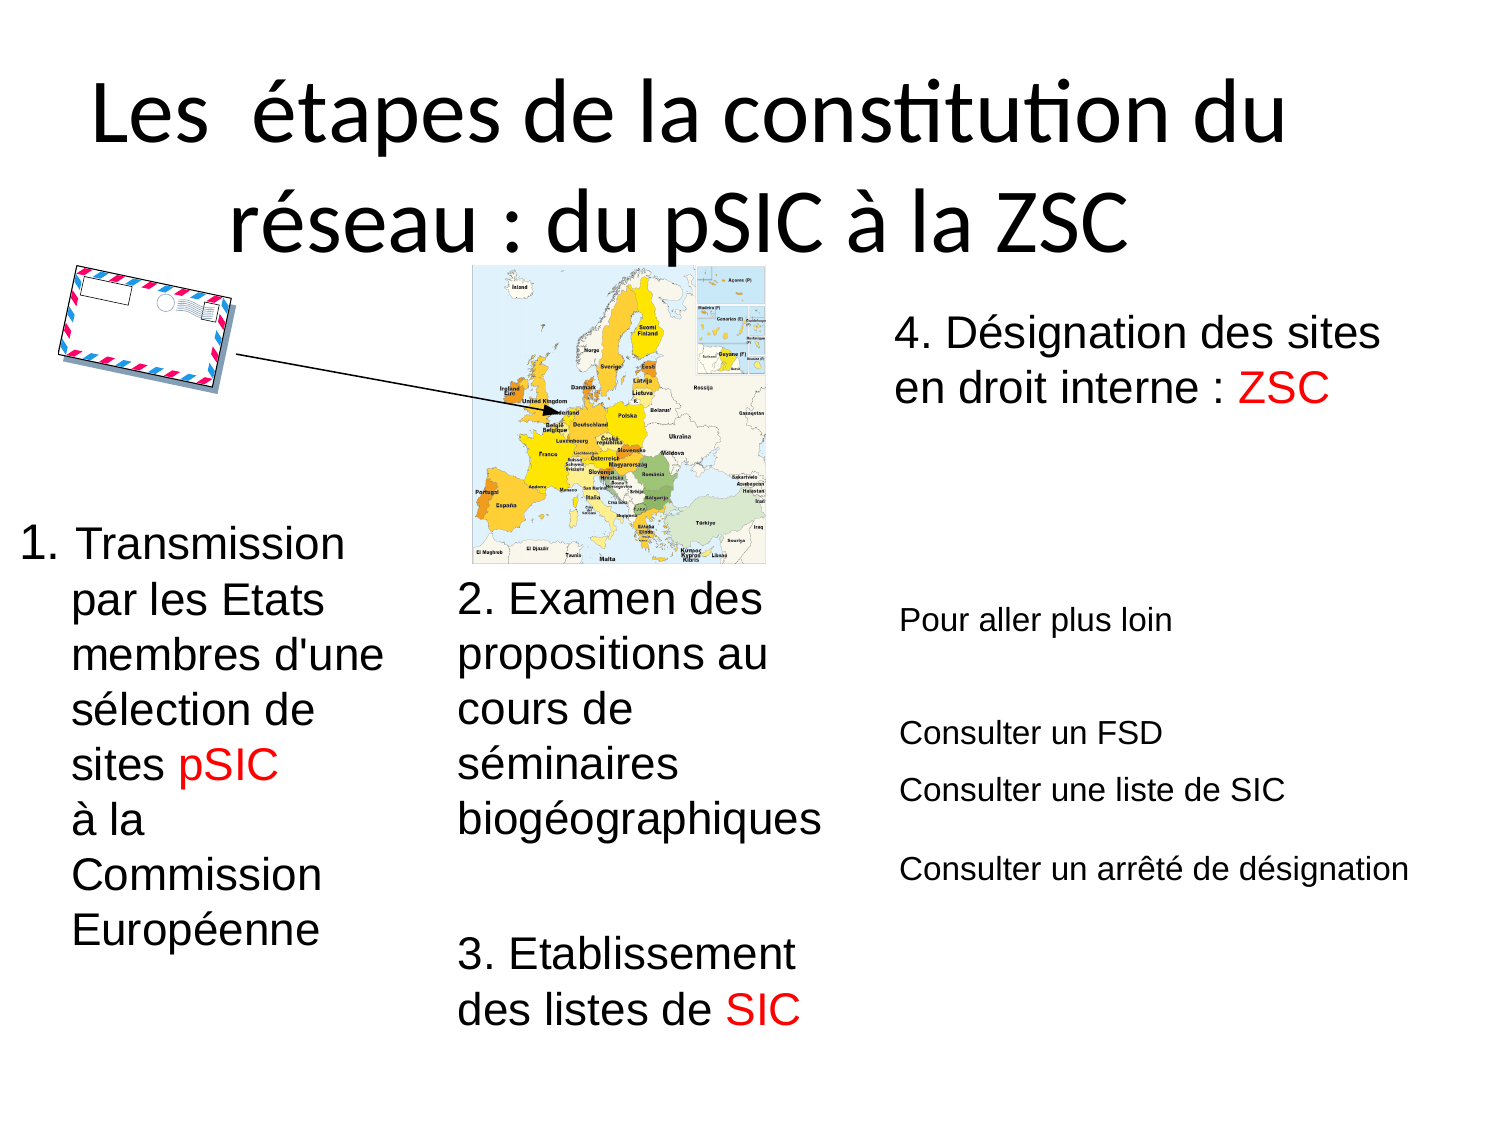

# Les étapes de la constitution du réseau : du pSIC à la ZSC
4. Désignation des sites en droit interne : ZSC
1. Transmission par les Etats membres d'une sélection de sites pSIC
à la Commission
Européenne
2. Examen des propositions au cours de séminaires biogéographiques
3. Etablissement des listes de SIC
Pour aller plus loin
Consulter un FSD
Consulter une liste de SIC
Consulter un arrêté de désignation